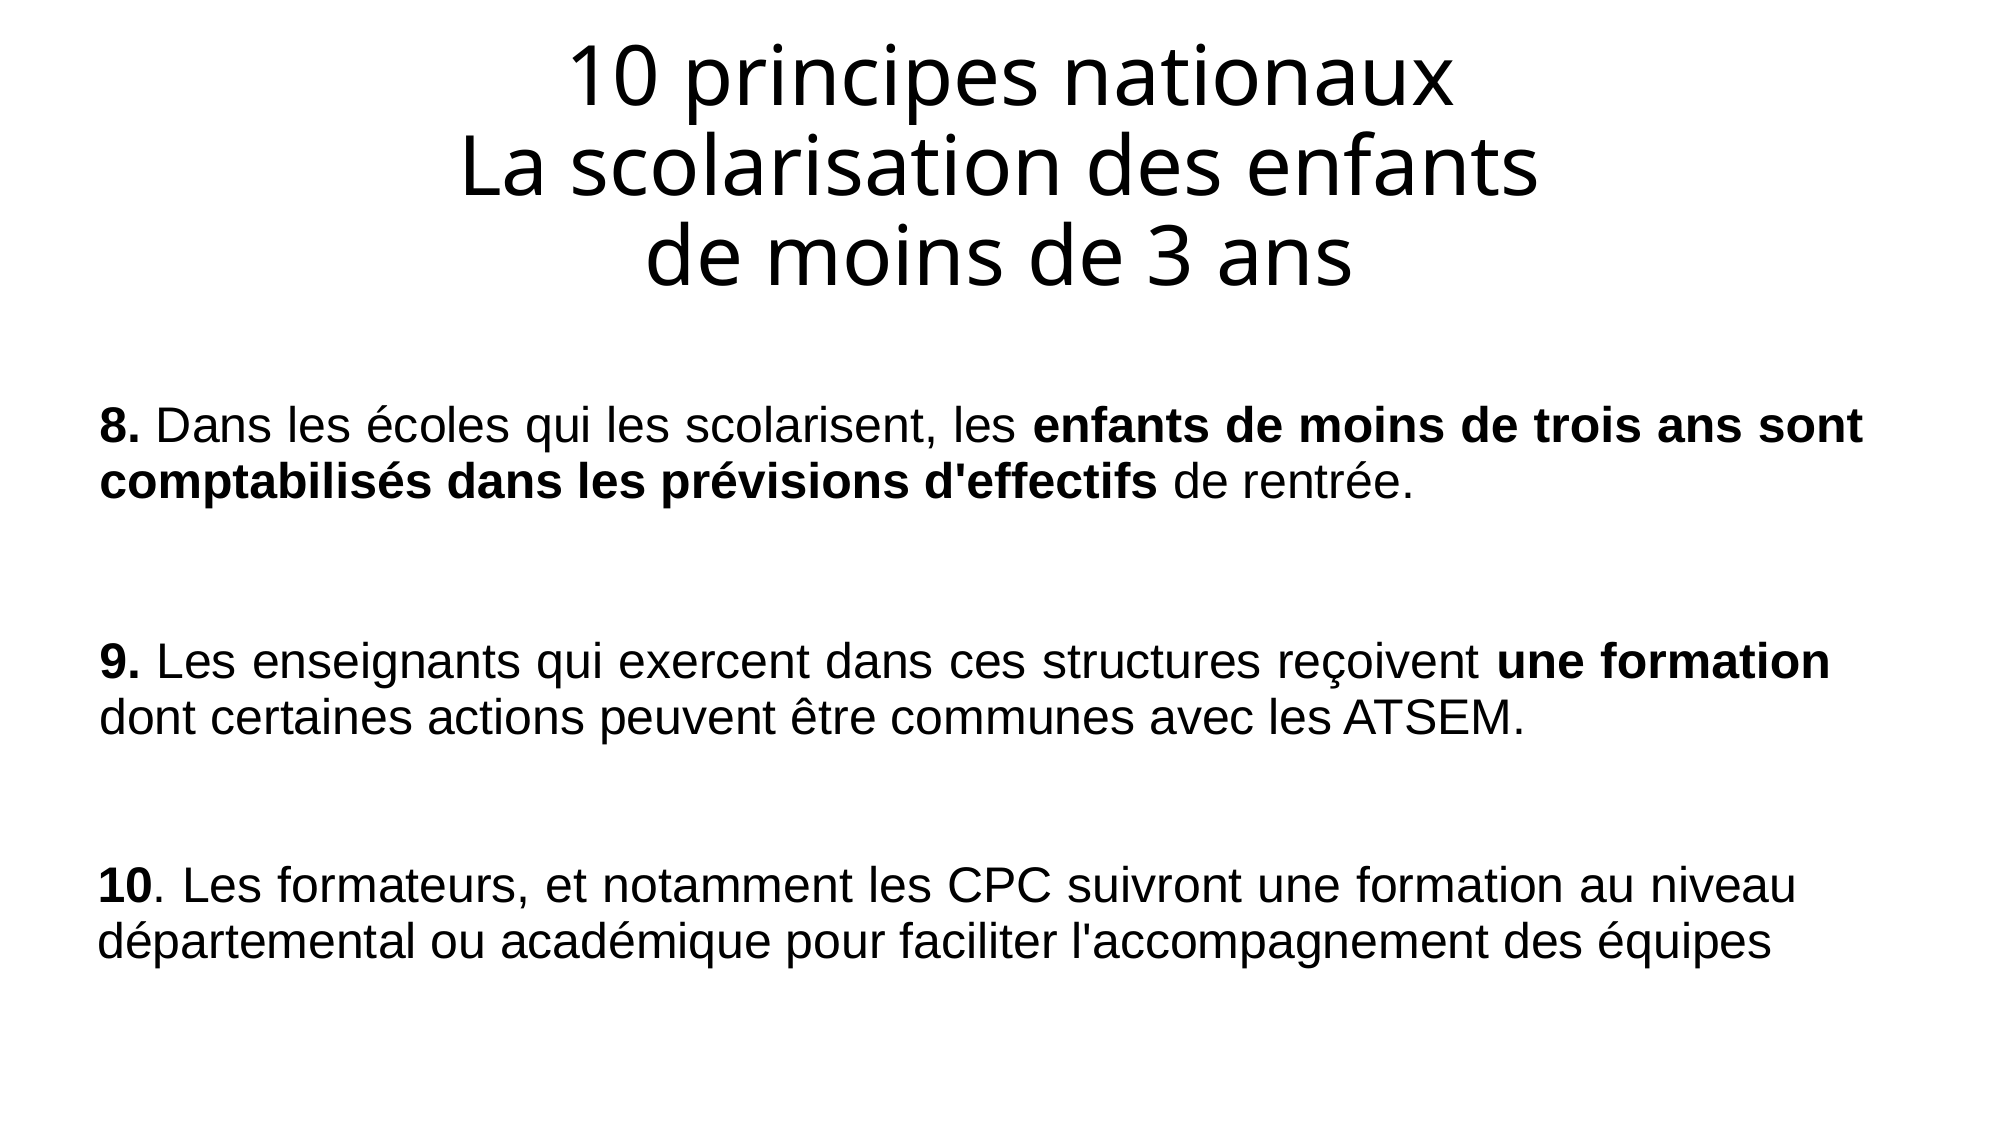

# 10 principes nationaux La scolarisation des enfants de moins de 3 ans
8. Dans les écoles qui les scolarisent, les enfants de moins de trois ans sont comptabilisés dans les prévisions d'effectifs de rentrée.
9. Les enseignants qui exercent dans ces structures reçoivent une formation dont certaines actions peuvent être communes avec les ATSEM.
10. Les formateurs, et notamment les CPC suivront une formation au niveau départemental ou académique pour faciliter l'accompagnement des équipes